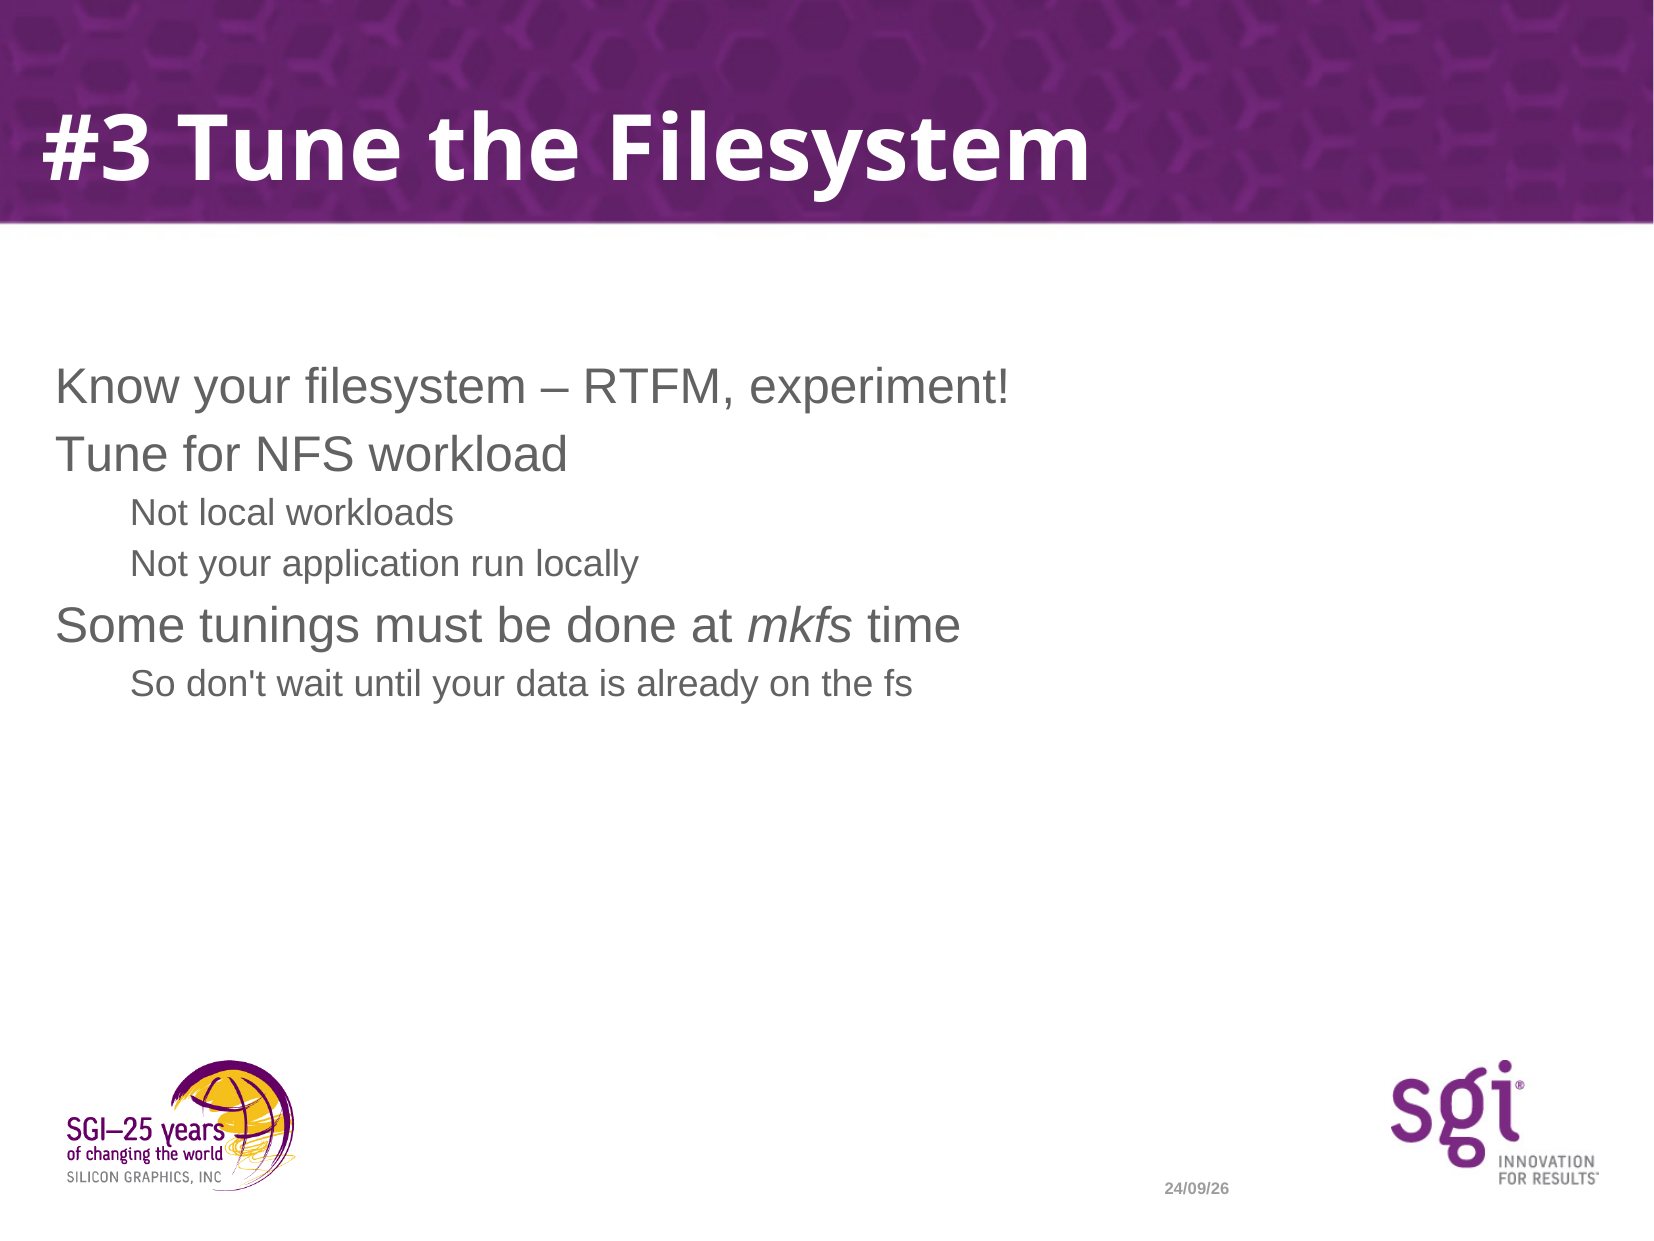

# #3 Tune the Filesystem
Know your filesystem – RTFM, experiment!
Tune for NFS workload
Not local workloads
Not your application run locally
Some tunings must be done at mkfs time
So don't wait until your data is already on the fs